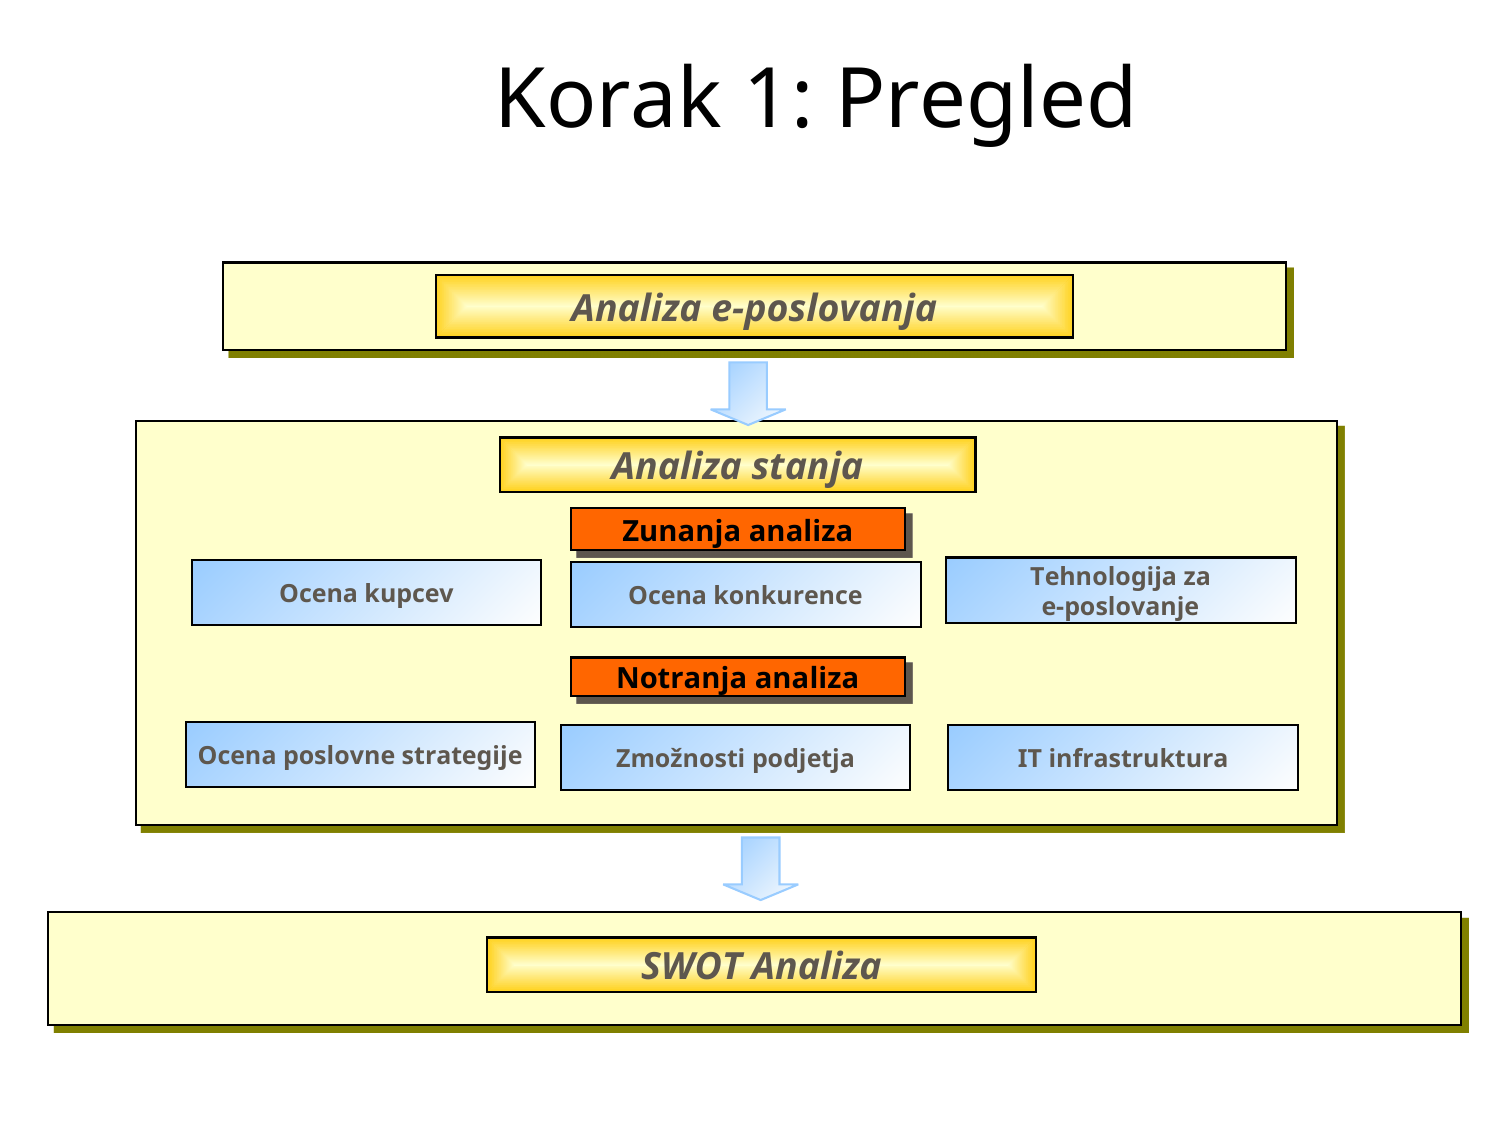

# Korak 1: Pregled
Analiza e-poslovanja
Analiza stanja
Zunanja analiza
Tehnologija za
e-poslovanje
Ocena kupcev
Ocena konkurence
Notranja analiza
Ocena poslovne strategije
Zmožnosti podjetja
IT infrastruktura
SWOT Analiza